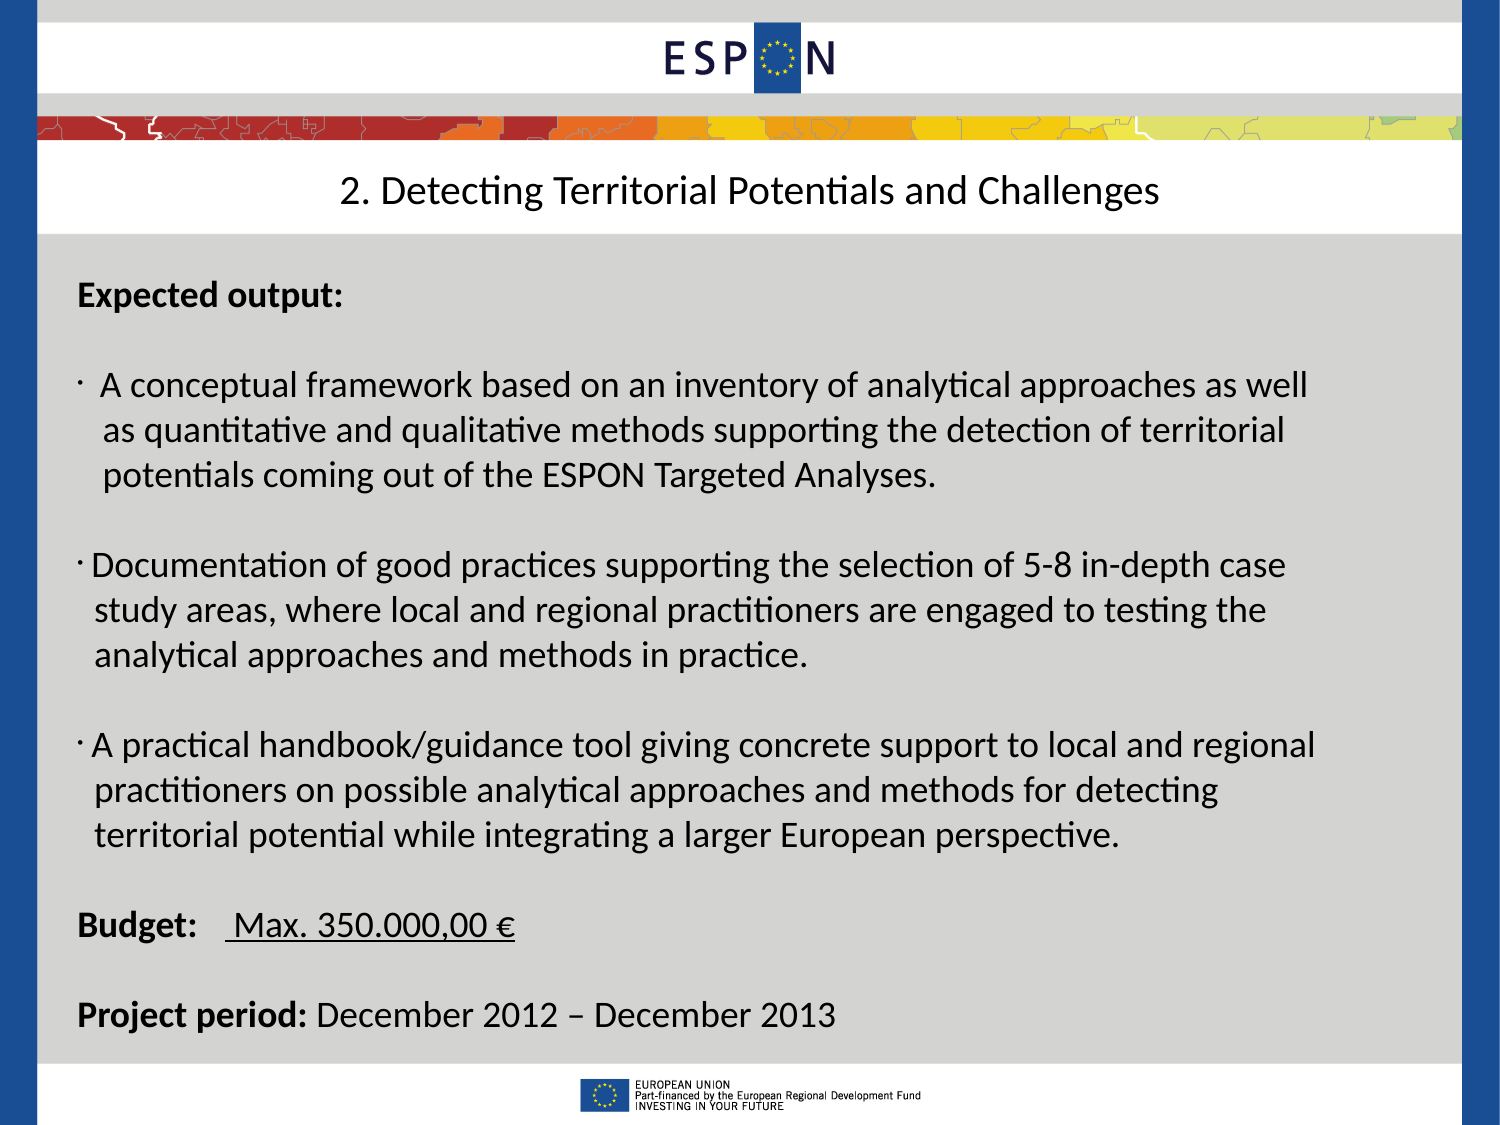

2. Detecting Territorial Potentials and Challenges
Expected output:
 A conceptual framework based on an inventory of analytical approaches as well
 as quantitative and qualitative methods supporting the detection of territorial
 potentials coming out of the ESPON Targeted Analyses.
 Documentation of good practices supporting the selection of 5-8 in-depth case
 study areas, where local and regional practitioners are engaged to testing the
 analytical approaches and methods in practice.
 A practical handbook/guidance tool giving concrete support to local and regional
 practitioners on possible analytical approaches and methods for detecting
 territorial potential while integrating a larger European perspective.
Budget:	 Max. 350.000,00 €
Project period: December 2012 – December 2013